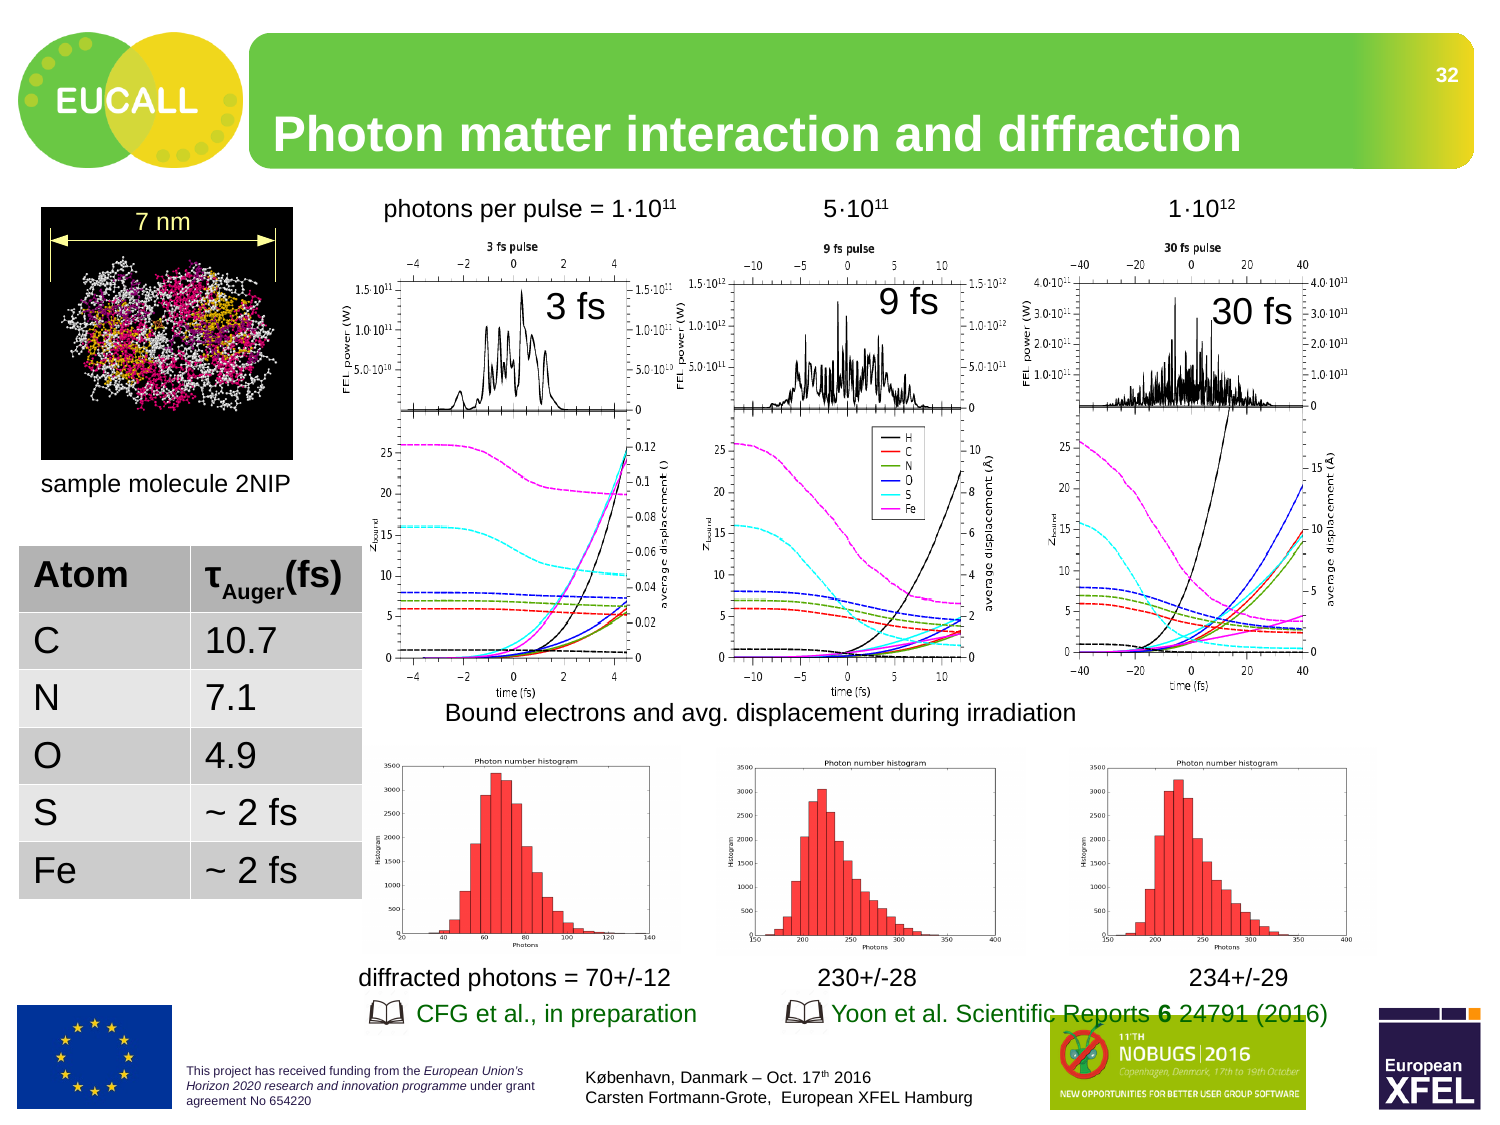

# Photon matter interaction and diffraction
photons per pulse = 1·1011 5·1011 1·1012
9 fs
3 fs
30 fs
sample molecule 2NIP
| Atom | τAuger(fs) |
| --- | --- |
| C | 10.7 |
| N | 7.1 |
| O | 4.9 |
| S | ~ 2 fs |
| Fe | ~ 2 fs |
Bound electrons and avg. displacement during irradiation
diffracted photons = 70+/-12 230+/-28 234+/-29
 Yoon et al. Scientific Reports 6 24791 (2016)
 CFG et al., in preparation